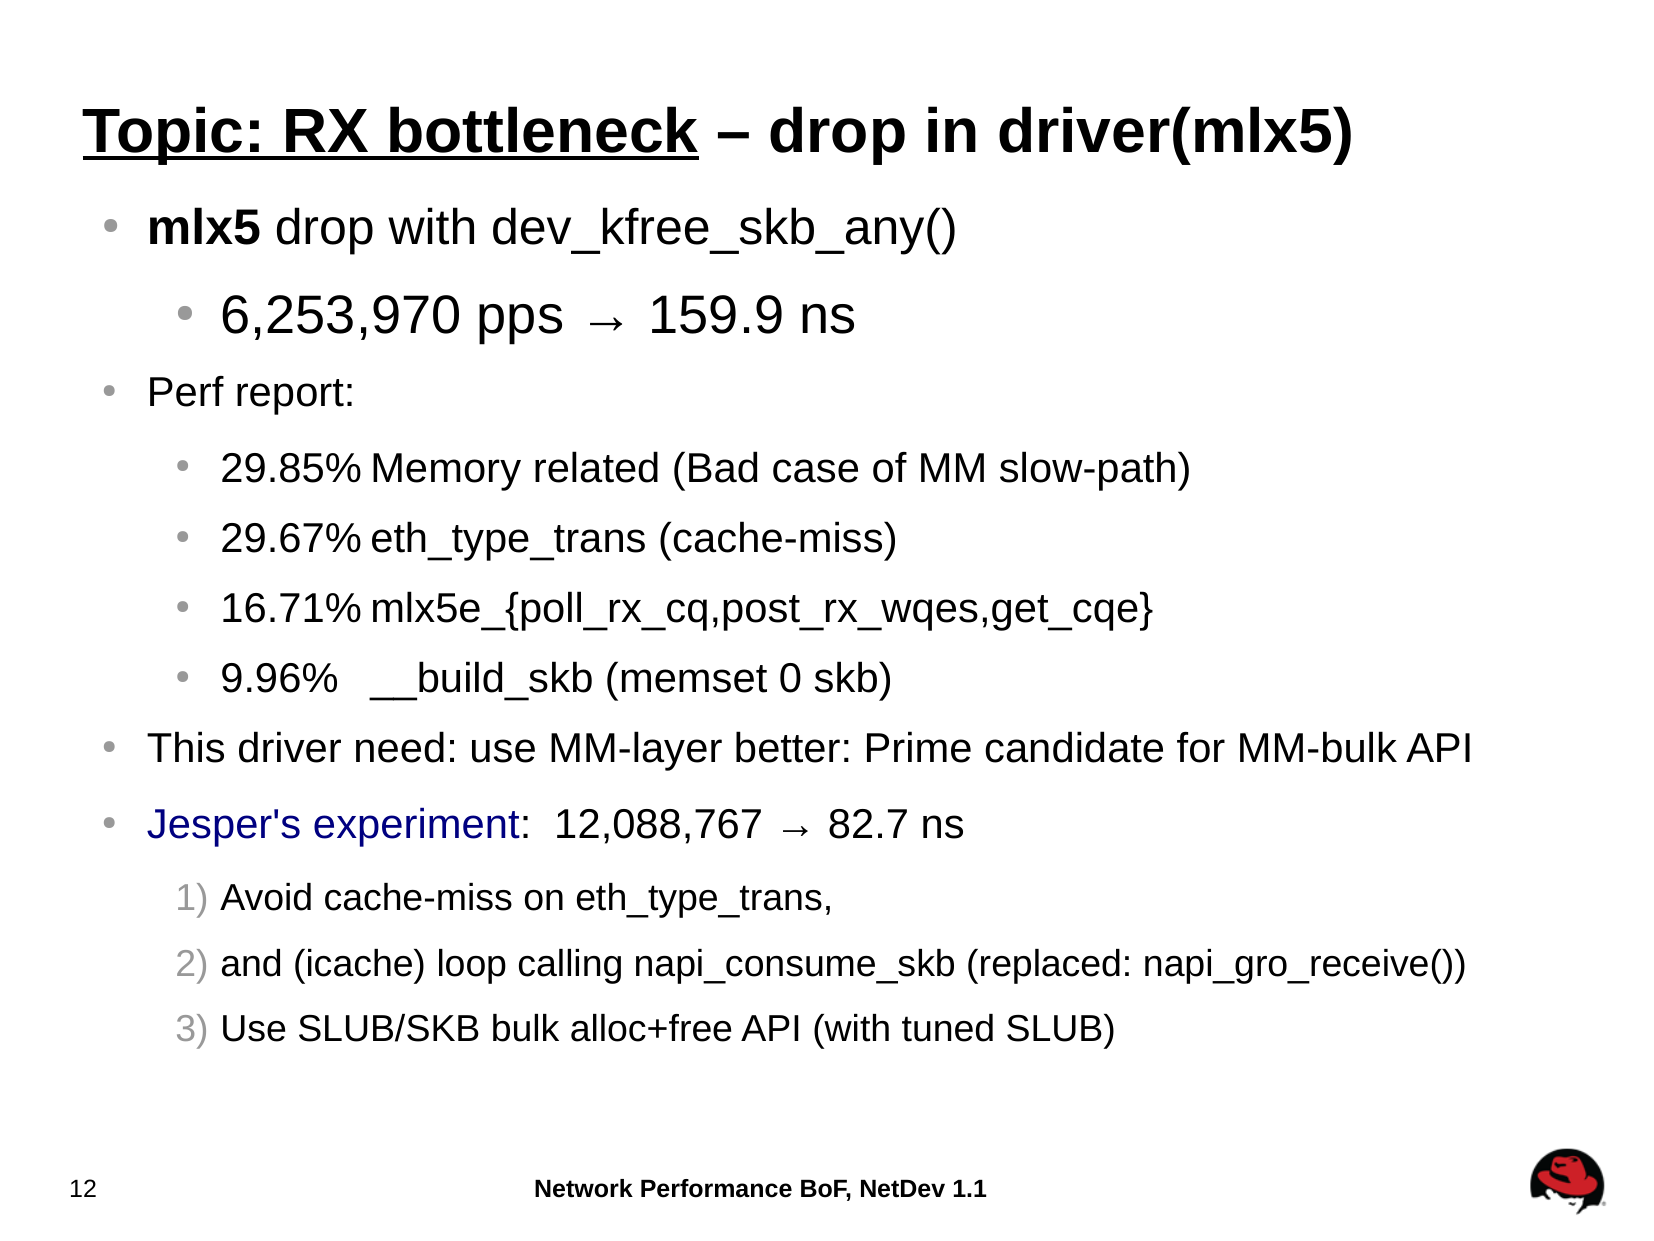

# Topic: RX bottleneck – drop in driver(mlx5)
mlx5 drop with dev_kfree_skb_any()
6,253,970 pps → 159.9 ns
Perf report:
29.85%	Memory related (Bad case of MM slow-path)
29.67%	eth_type_trans (cache-miss)
16.71%	mlx5e_{poll_rx_cq,post_rx_wqes,get_cqe}
9.96%	__build_skb (memset 0 skb)
This driver need: use MM-layer better: Prime candidate for MM-bulk API
Jesper's experiment: 12,088,767 → 82.7 ns
Avoid cache-miss on eth_type_trans,
and (icache) loop calling napi_consume_skb (replaced: napi_gro_receive())
Use SLUB/SKB bulk alloc+free API (with tuned SLUB)